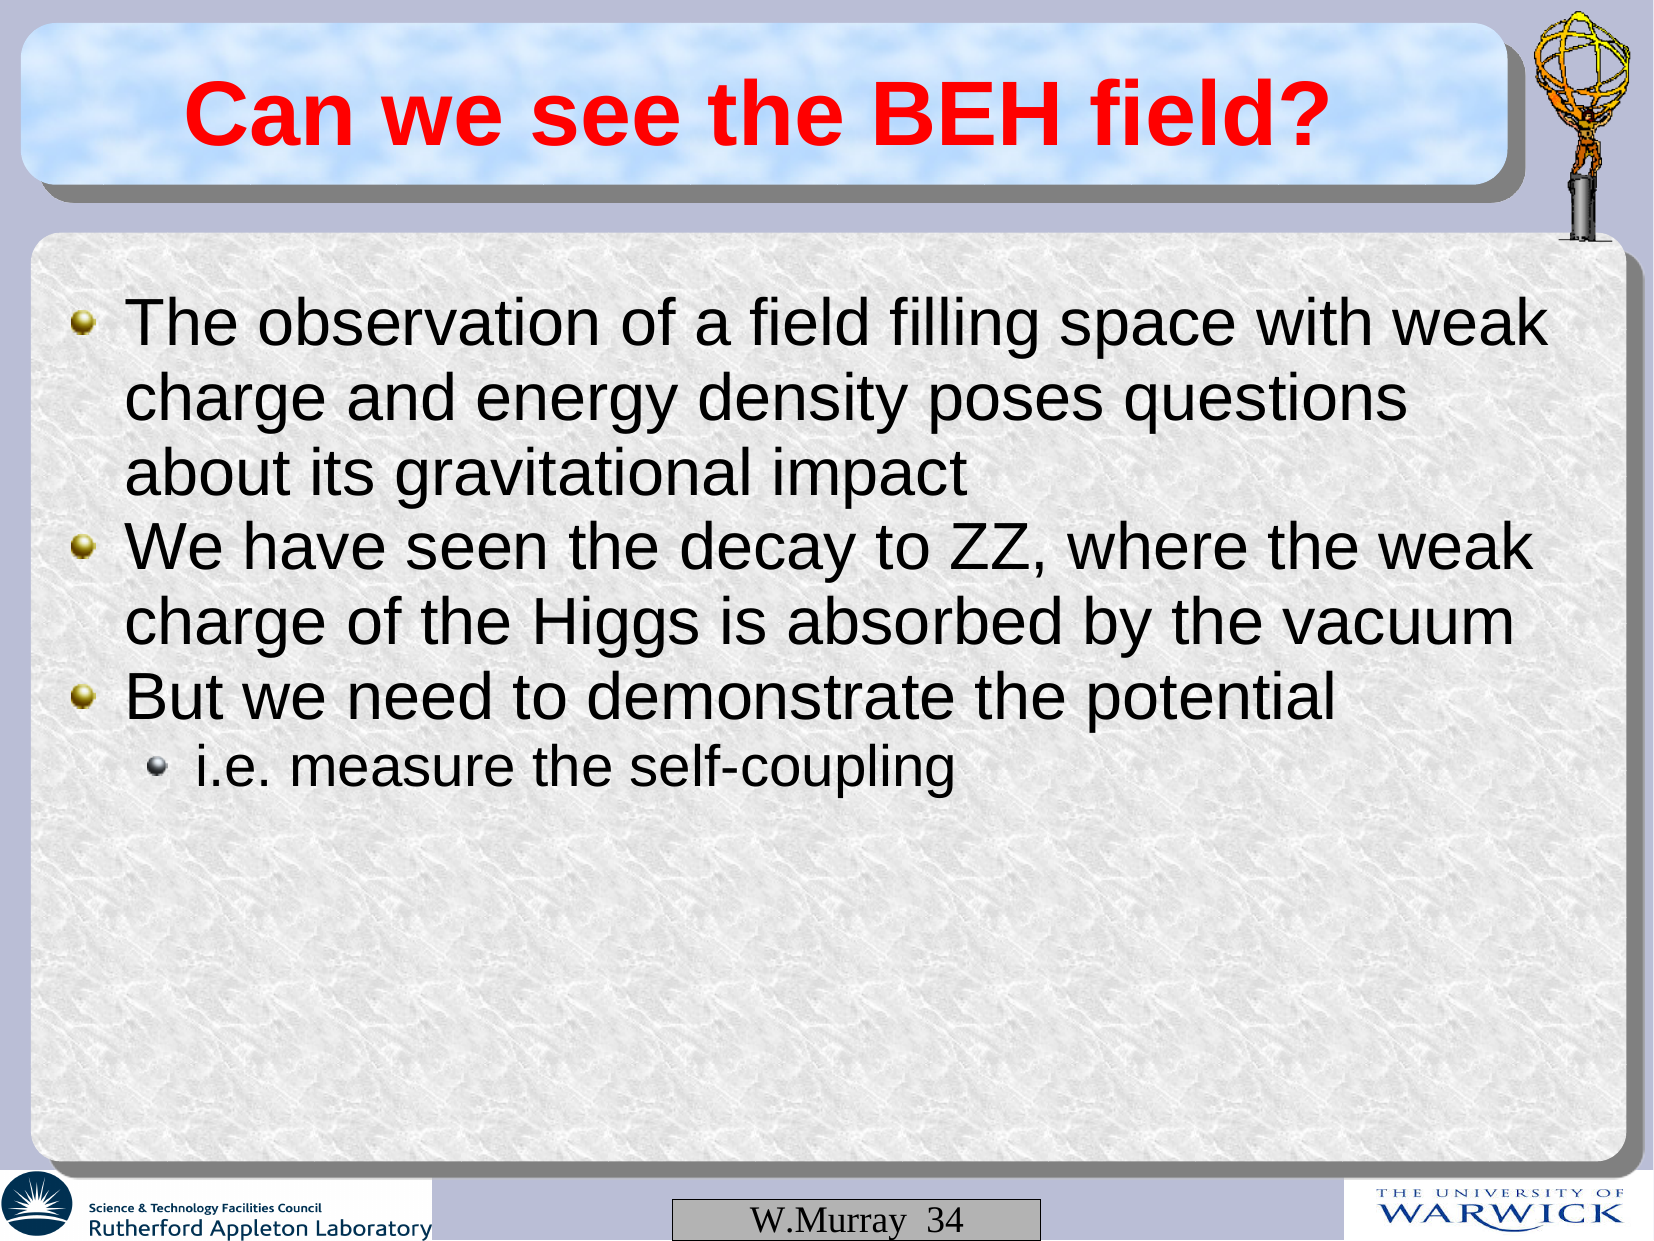

# Can we see the BEH field?
The observation of a field filling space with weak charge and energy density poses questions about its gravitational impact
We have seen the decay to ZZ, where the weak charge of the Higgs is absorbed by the vacuum
But we need to demonstrate the potential
i.e. measure the self-coupling